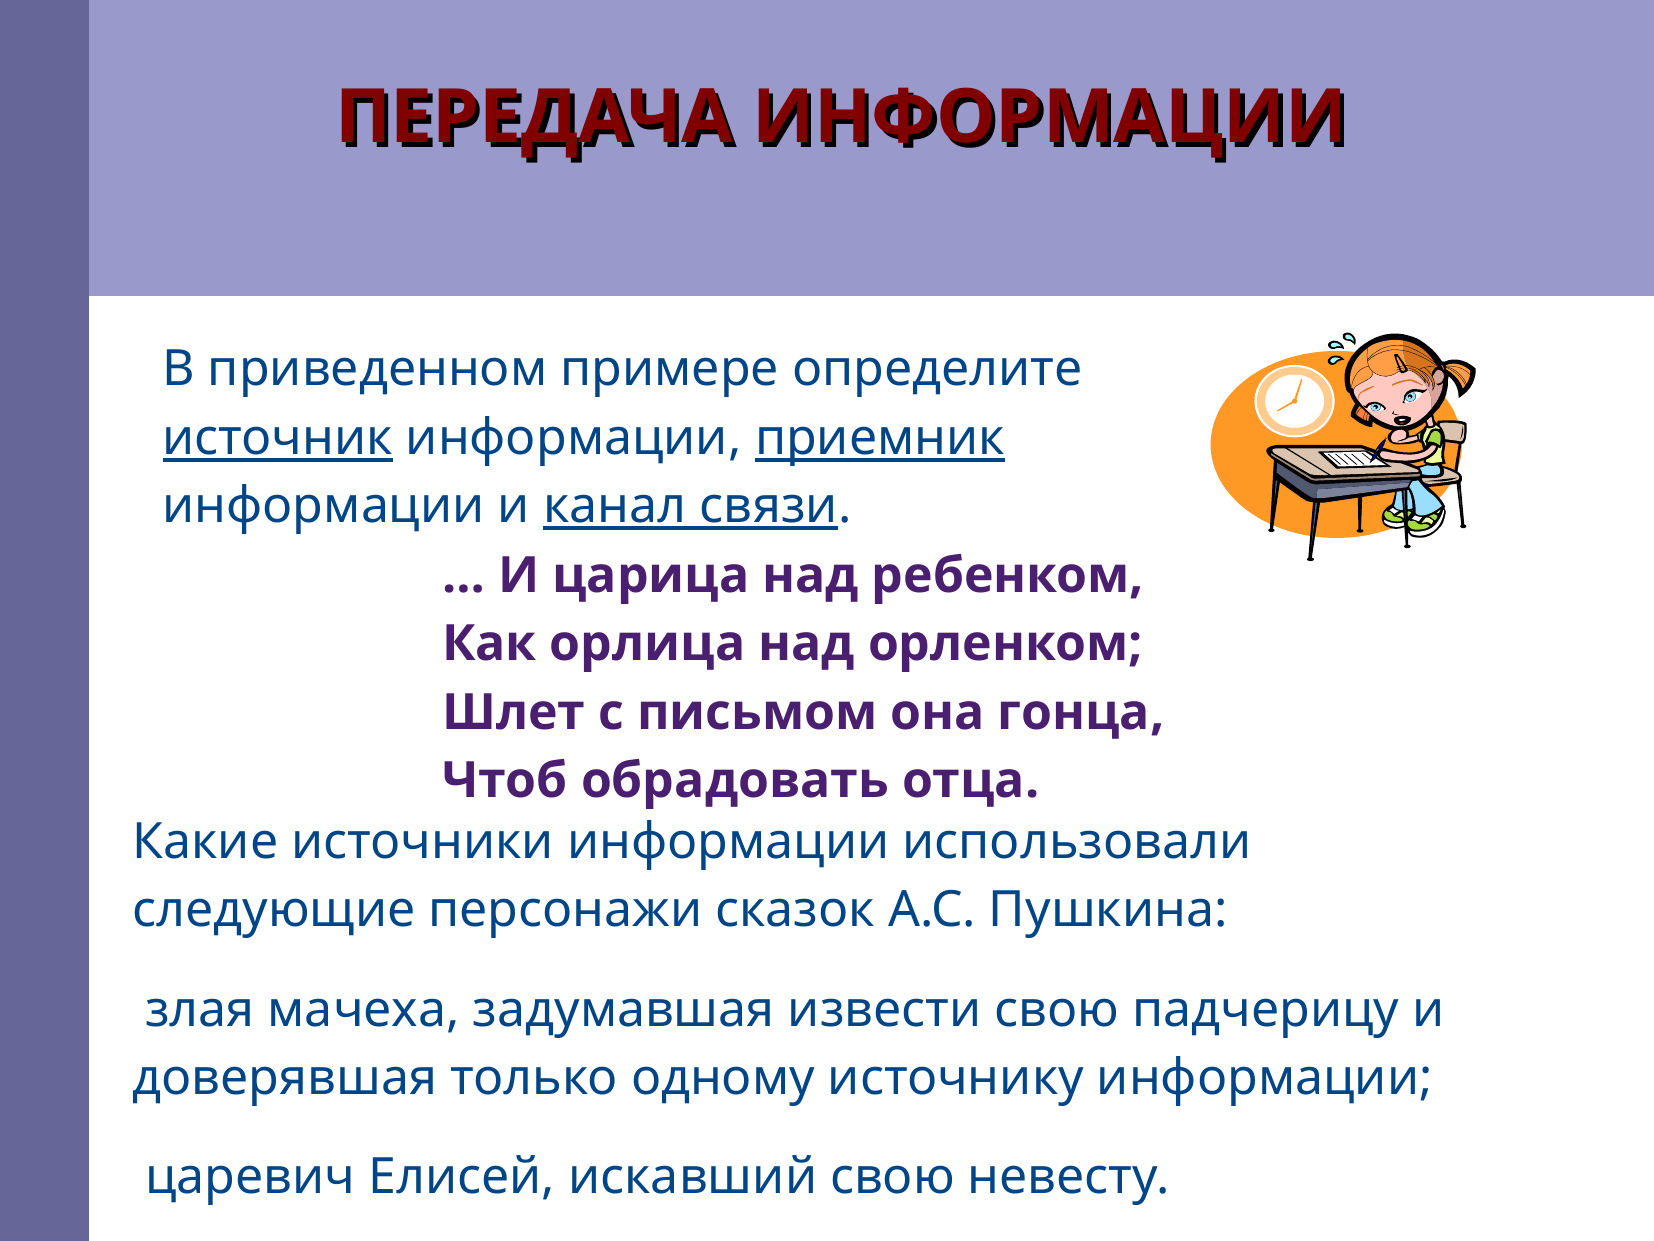

ПЕРЕДАЧА ИНФОРМАЦИИ
В приведенном примере определите источник информации, приемник информации и канал связи.
… И царица над ребенком,
Как орлица над орленком;
Шлет с письмом она гонца,
Чтоб обрадовать отца.
Какие источники информации использовали следующие персонажи сказок А.С. Пушкина:
 злая мачеха, задумавшая извести свою падчерицу и доверявшая только одному источнику информации;
 царевич Елисей, искавший свою невесту.